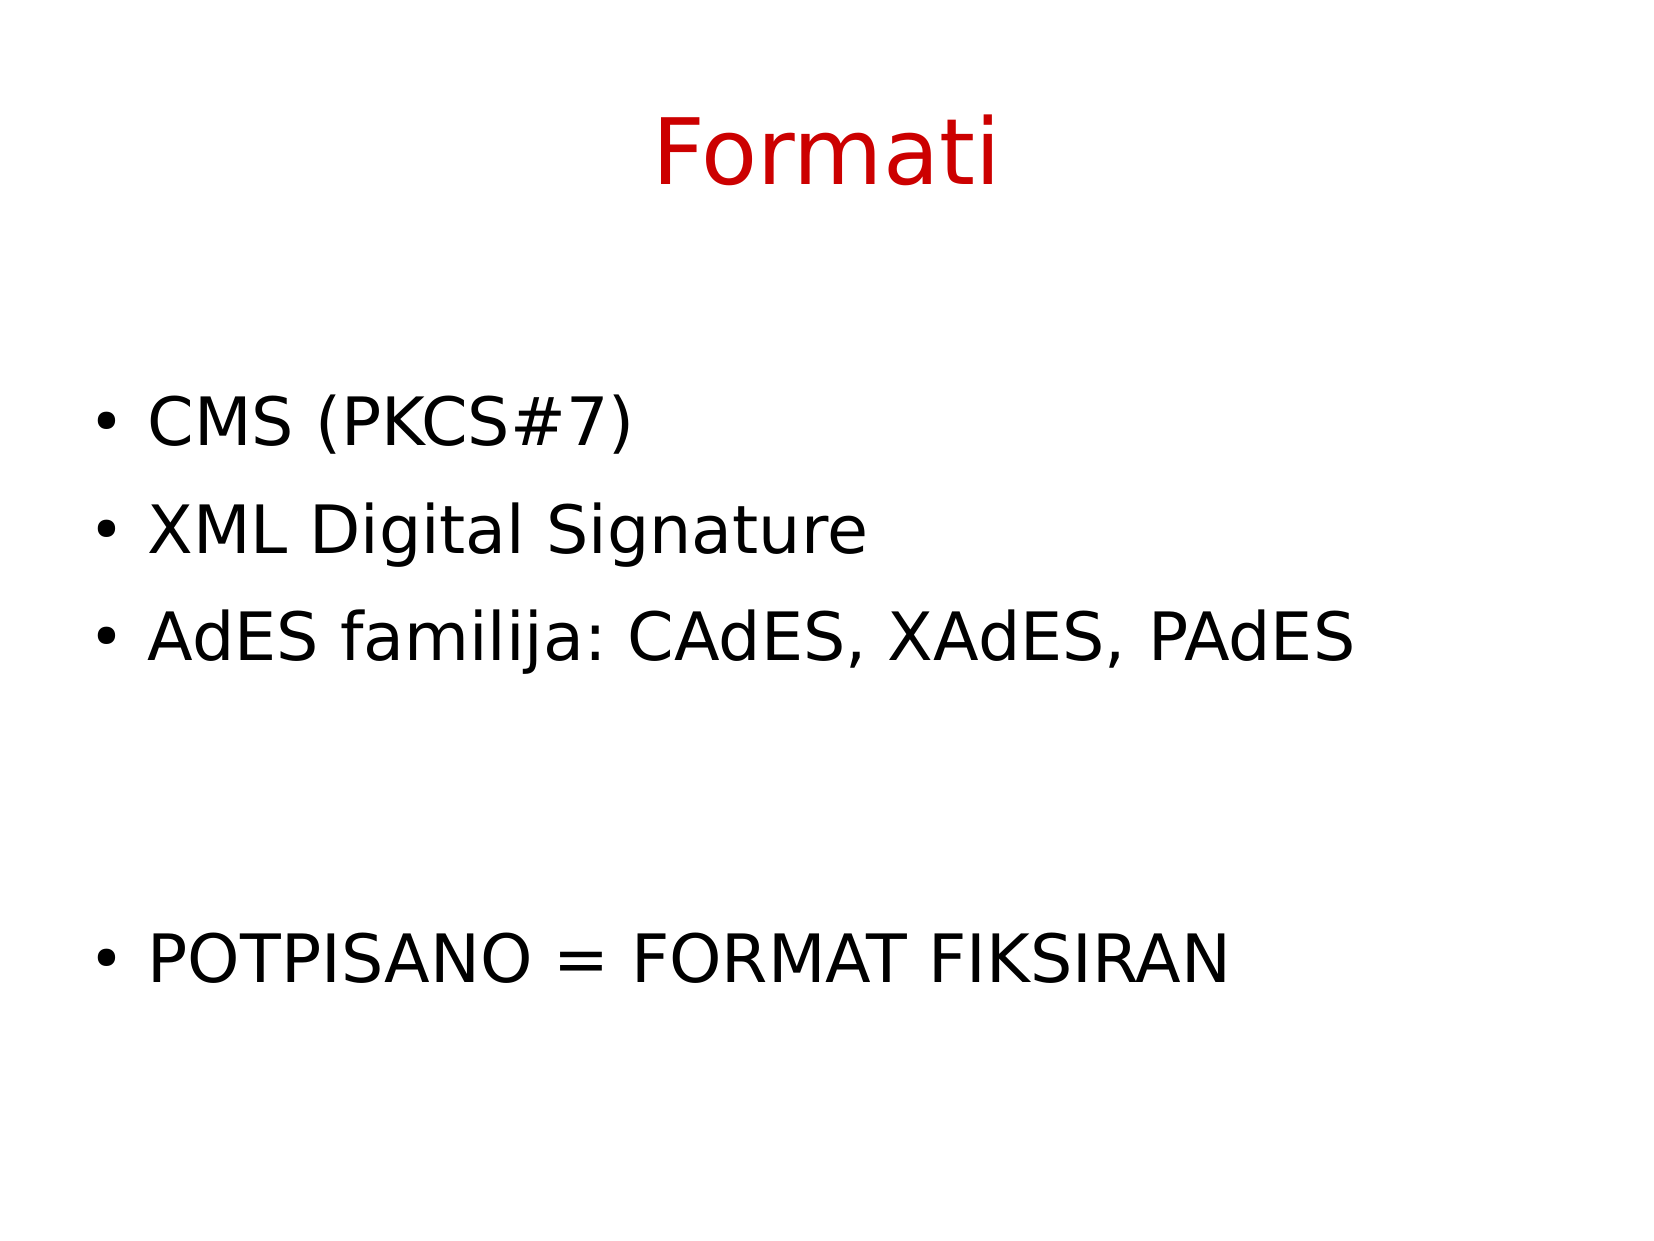

Formati
# CMS (PKCS#7)
XML Digital Signature
AdES familija: CAdES, XAdES, PAdES
POTPISANO = FORMAT FIKSIRAN